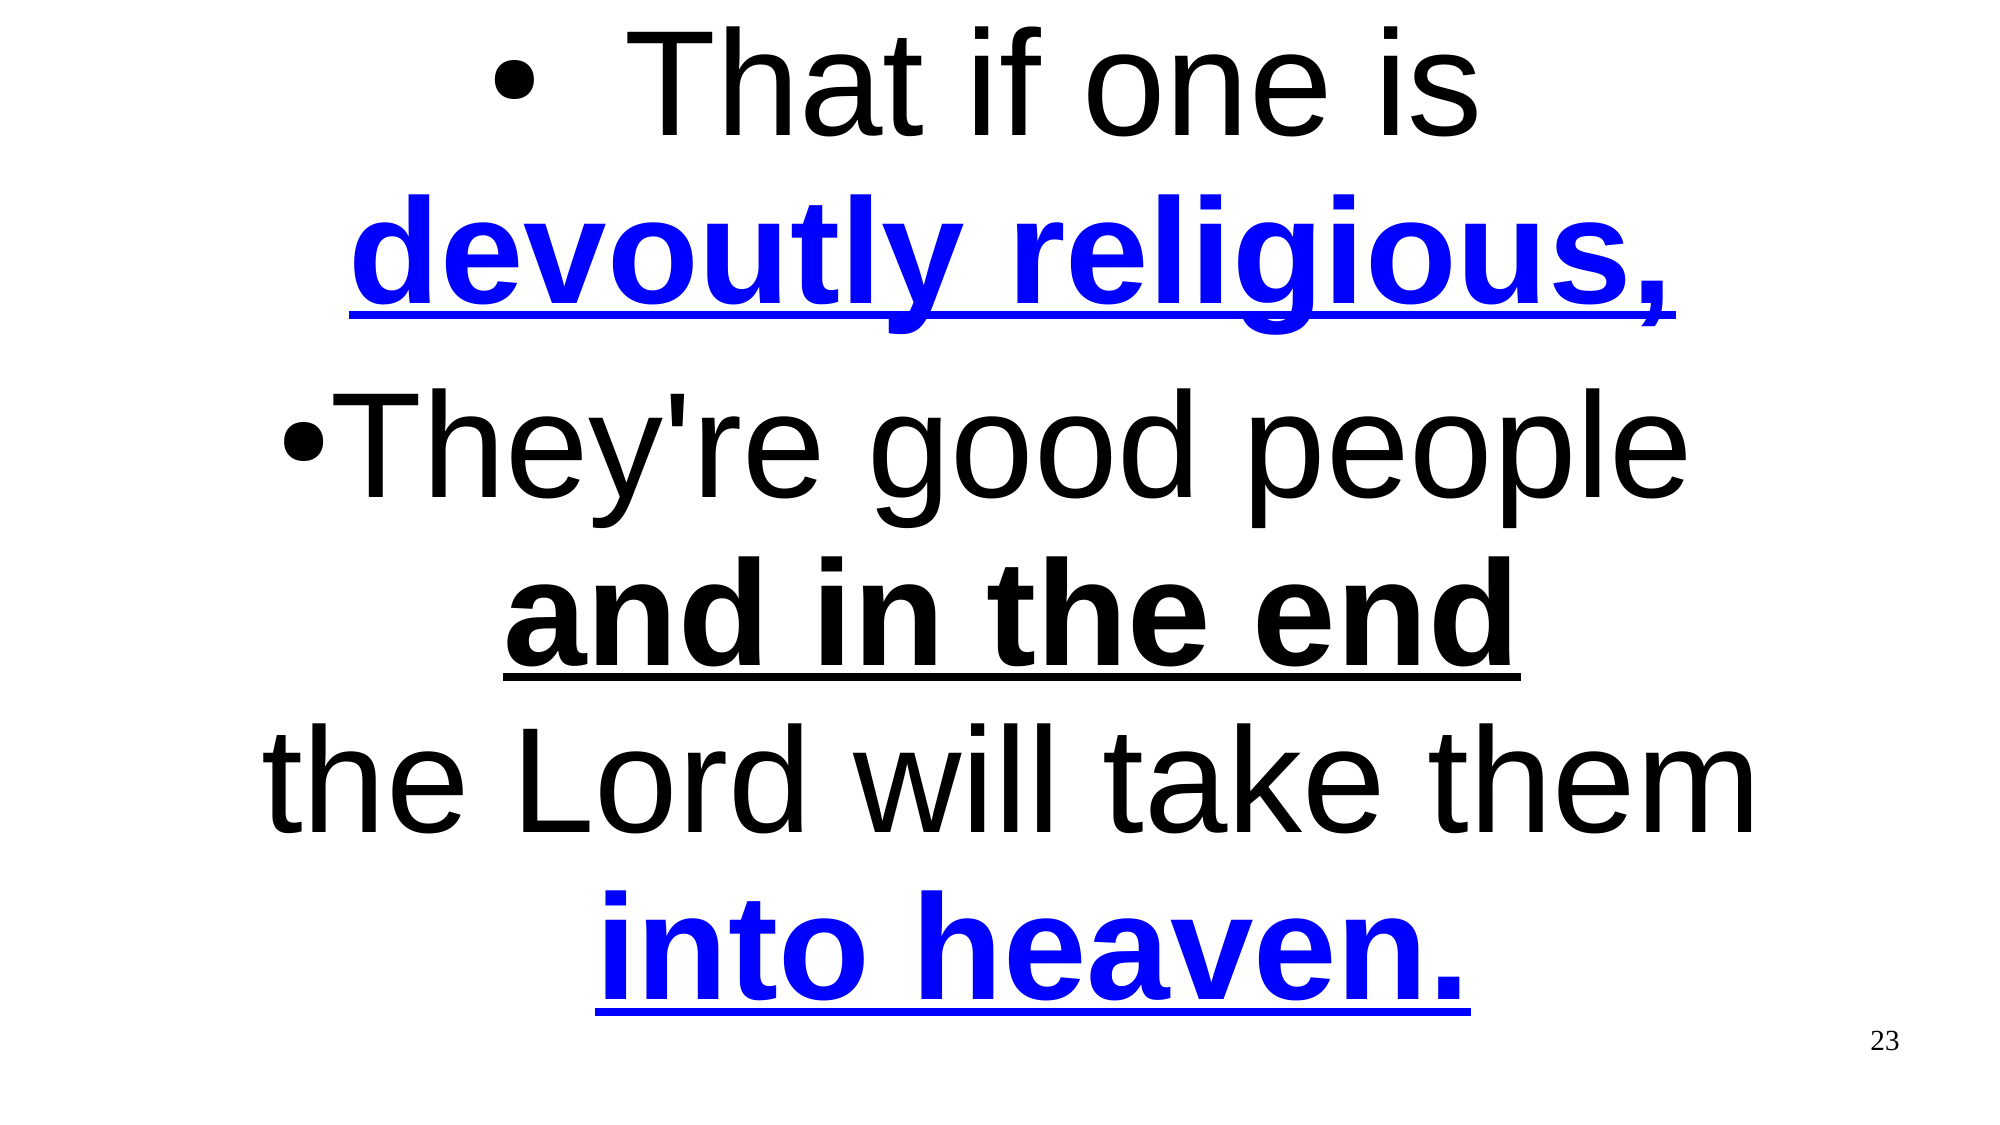

# That if one is devoutly religious,
They're good people
and in the end
the Lord will take them
into heaven.
23